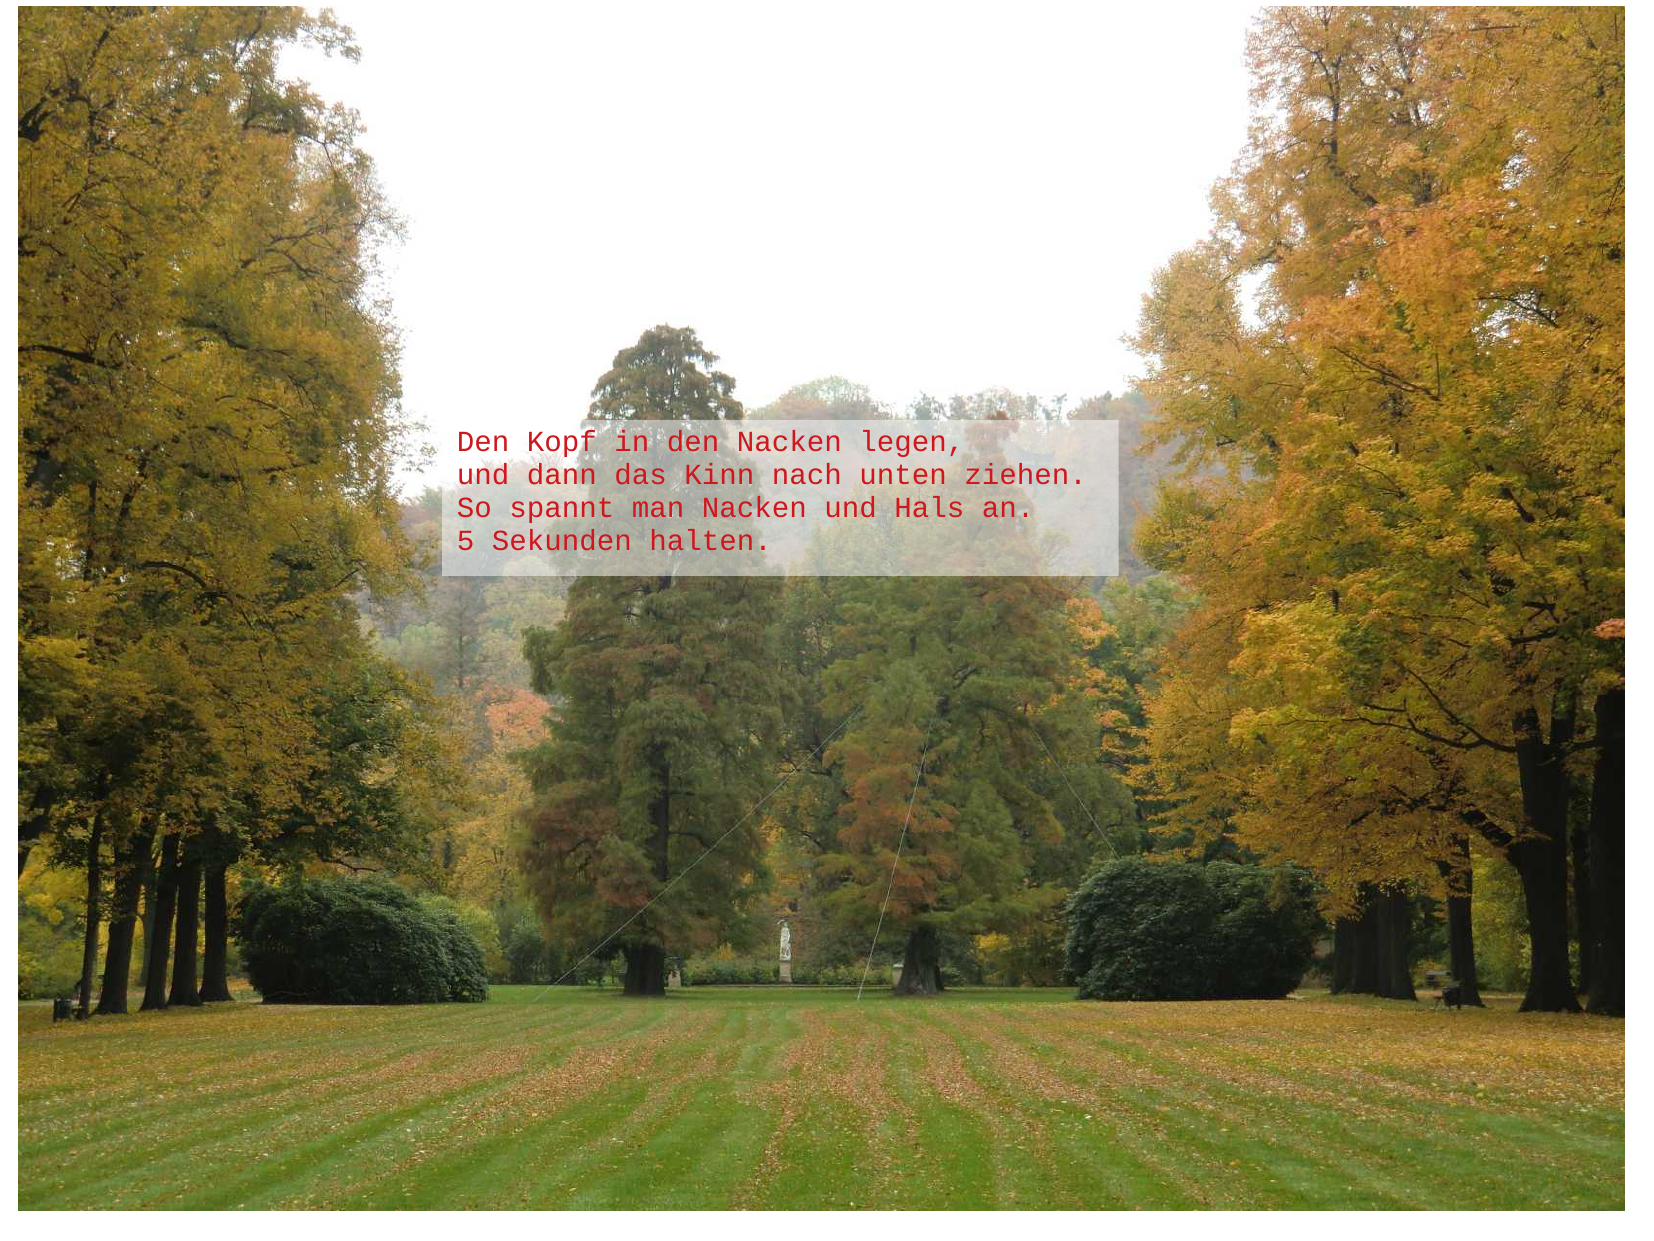

Den Kopf in den Nacken legen,
und dann das Kinn nach unten ziehen.
So spannt man Nacken und Hals an.
5 Sekunden halten.